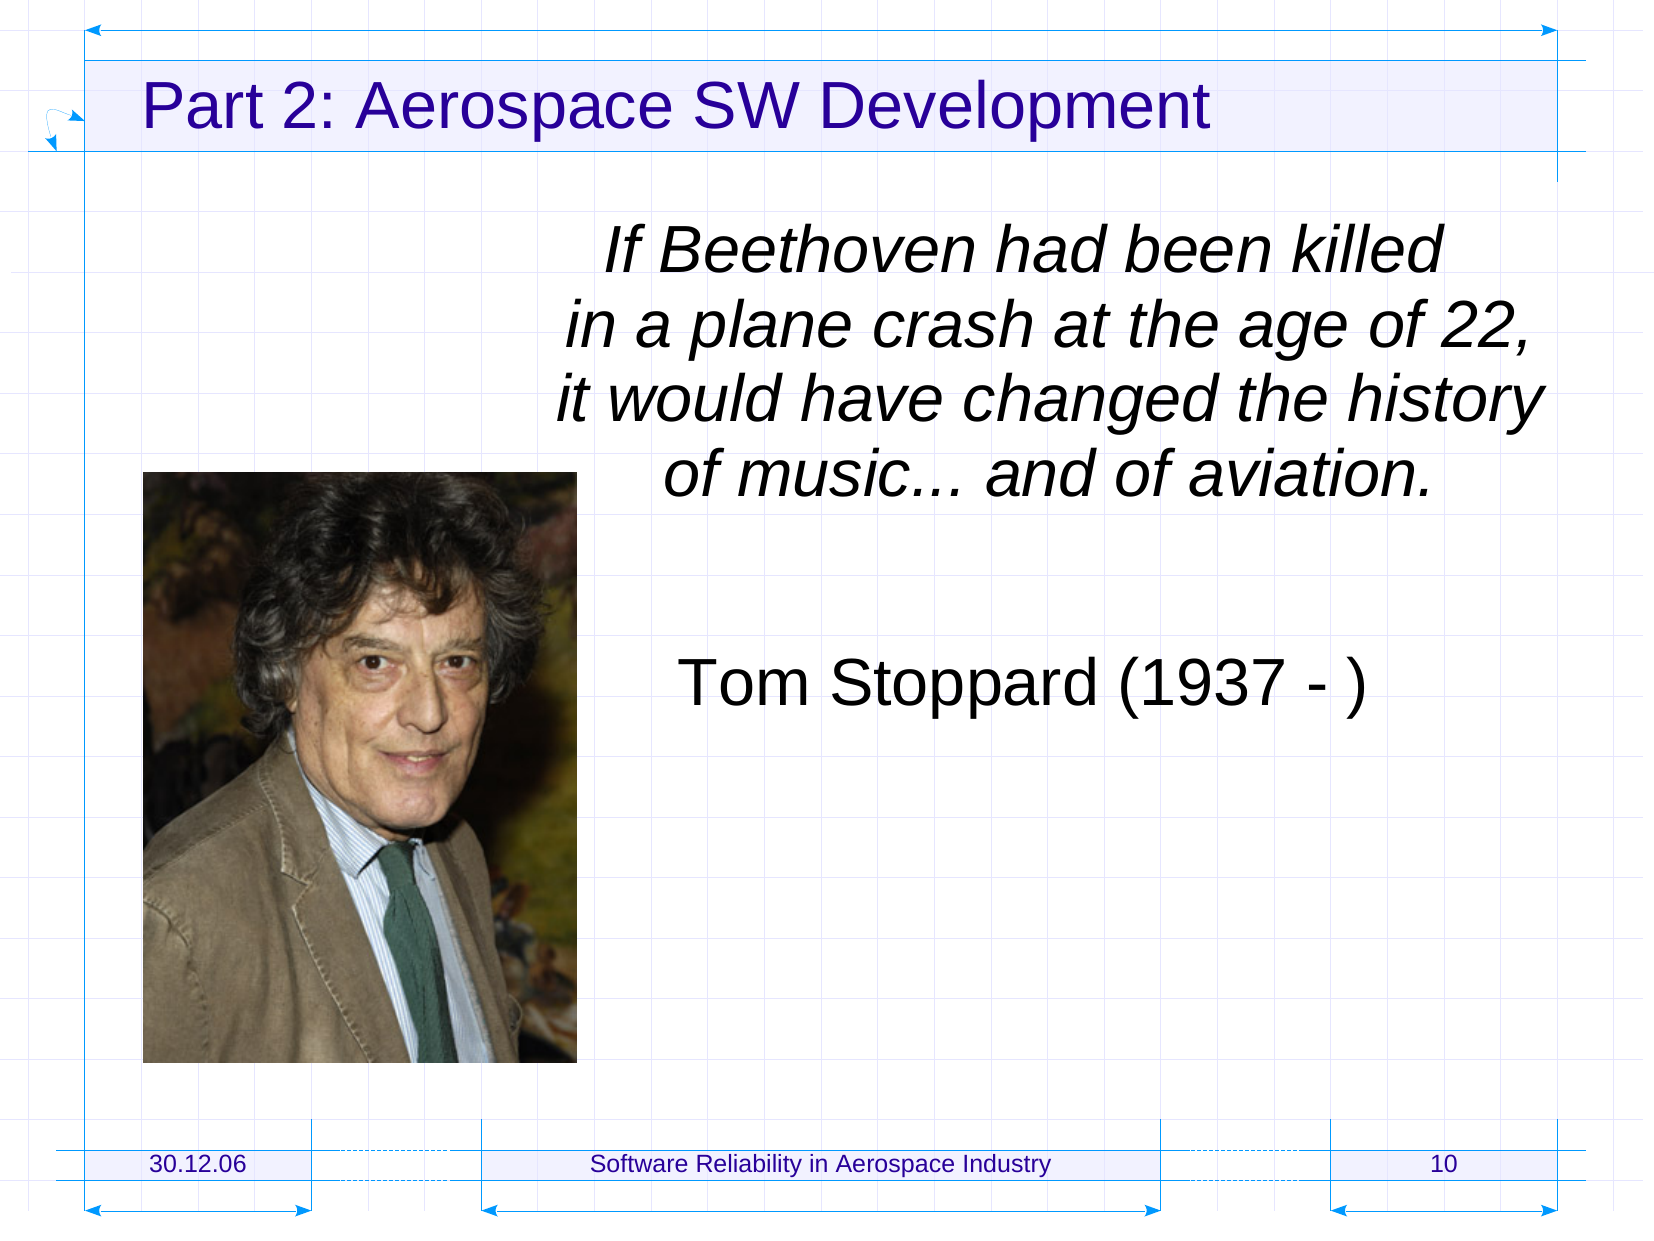

# Part 2: Aerospace SW Development
If Beethoven had been killed
in a plane crash at the age of 22,
it would have changed the history of music... and of aviation.
Tom Stoppard (1937 - )
30.12.06
Software Reliability in Aerospace Industry
10